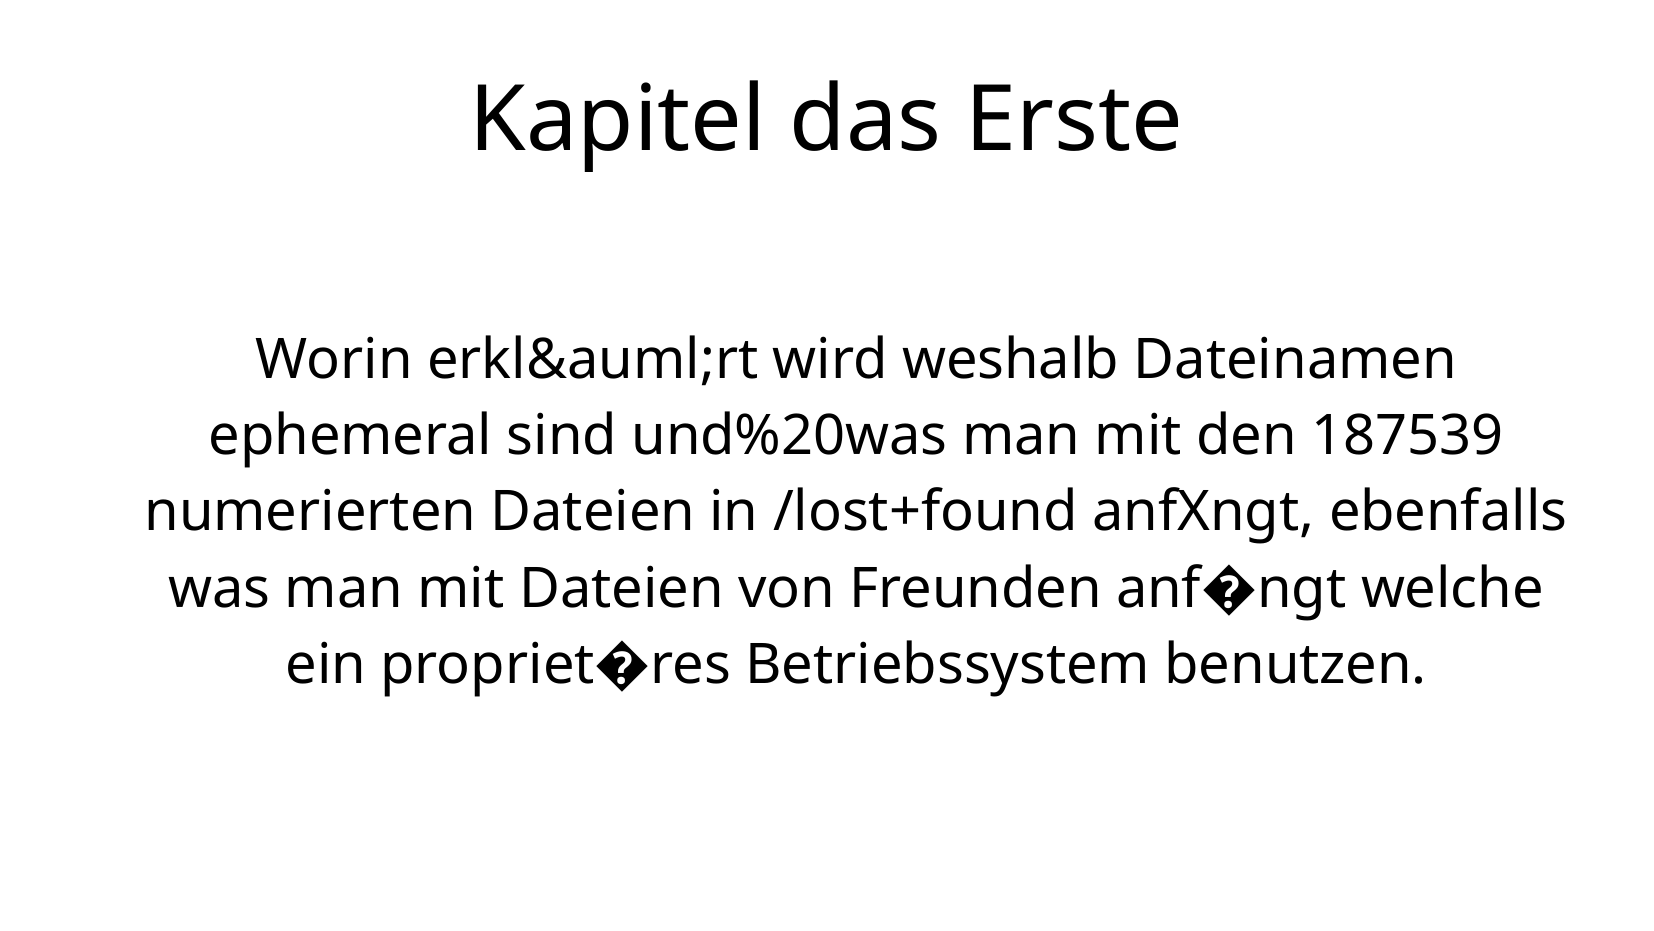

# Kapitel das Erste
Worin erkl&auml;rt wird weshalb Dateinamen ephemeral sind und%20was man mit den 187539 numerierten Dateien in /lost+found anfXngt, ebenfalls was man mit Dateien von Freunden anf�ngt welche ein propriet�res Betriebssystem benutzen.